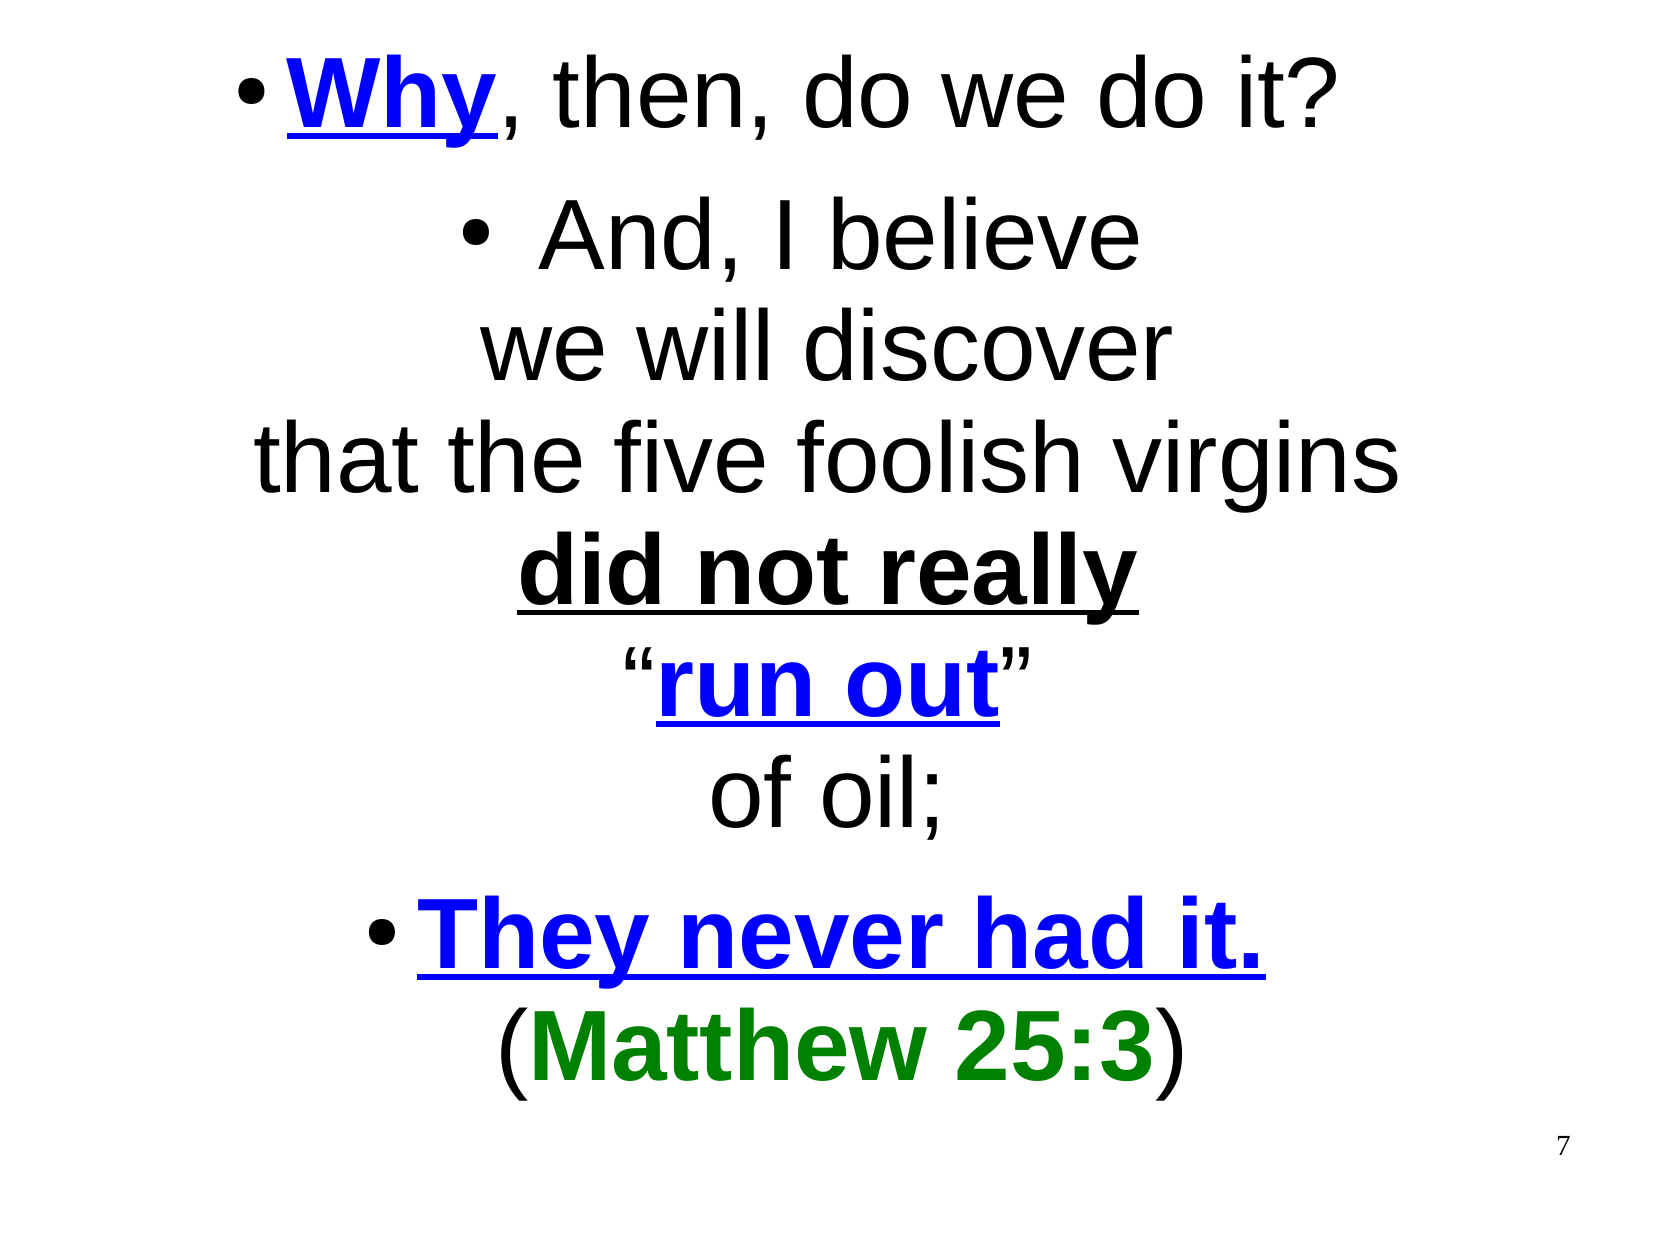

# Why, then, do we do it?
 And, I believe
we will discover
that the five foolish virgins
did not really
“run out”
of oil;
They never had it.
(Matthew 25:3)
7